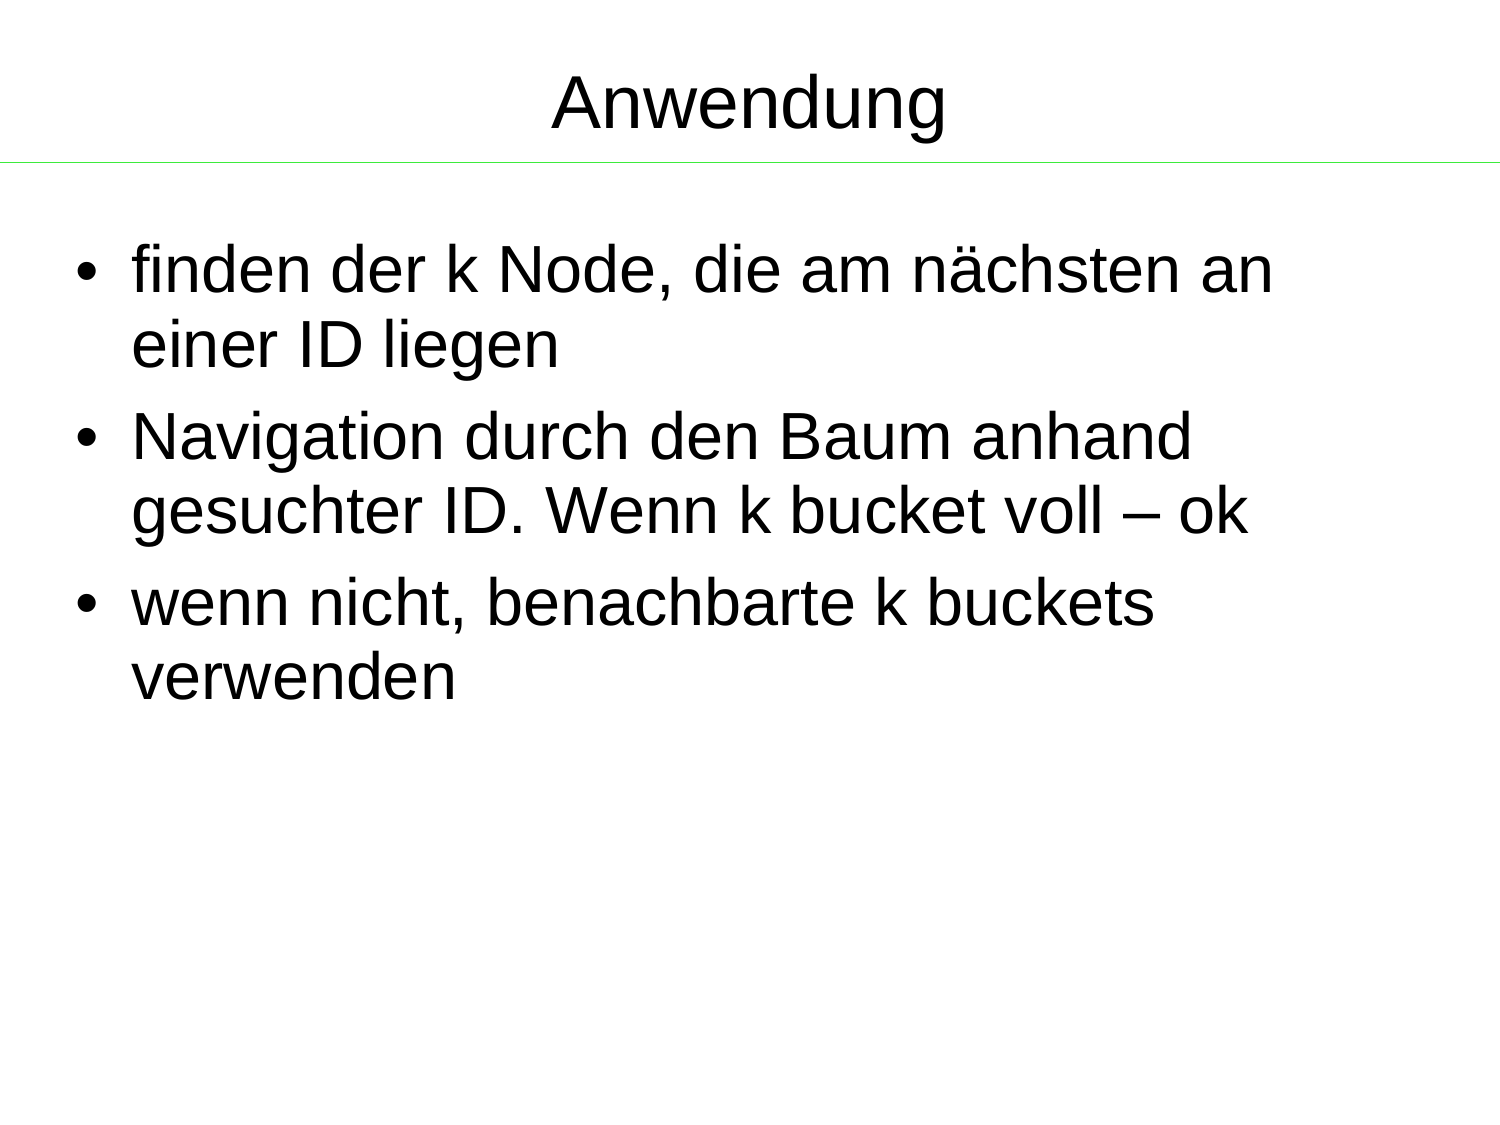

# Anwendung
finden der k Node, die am nächsten an einer ID liegen
Navigation durch den Baum anhand gesuchter ID. Wenn k bucket voll – ok
wenn nicht, benachbarte k buckets verwenden